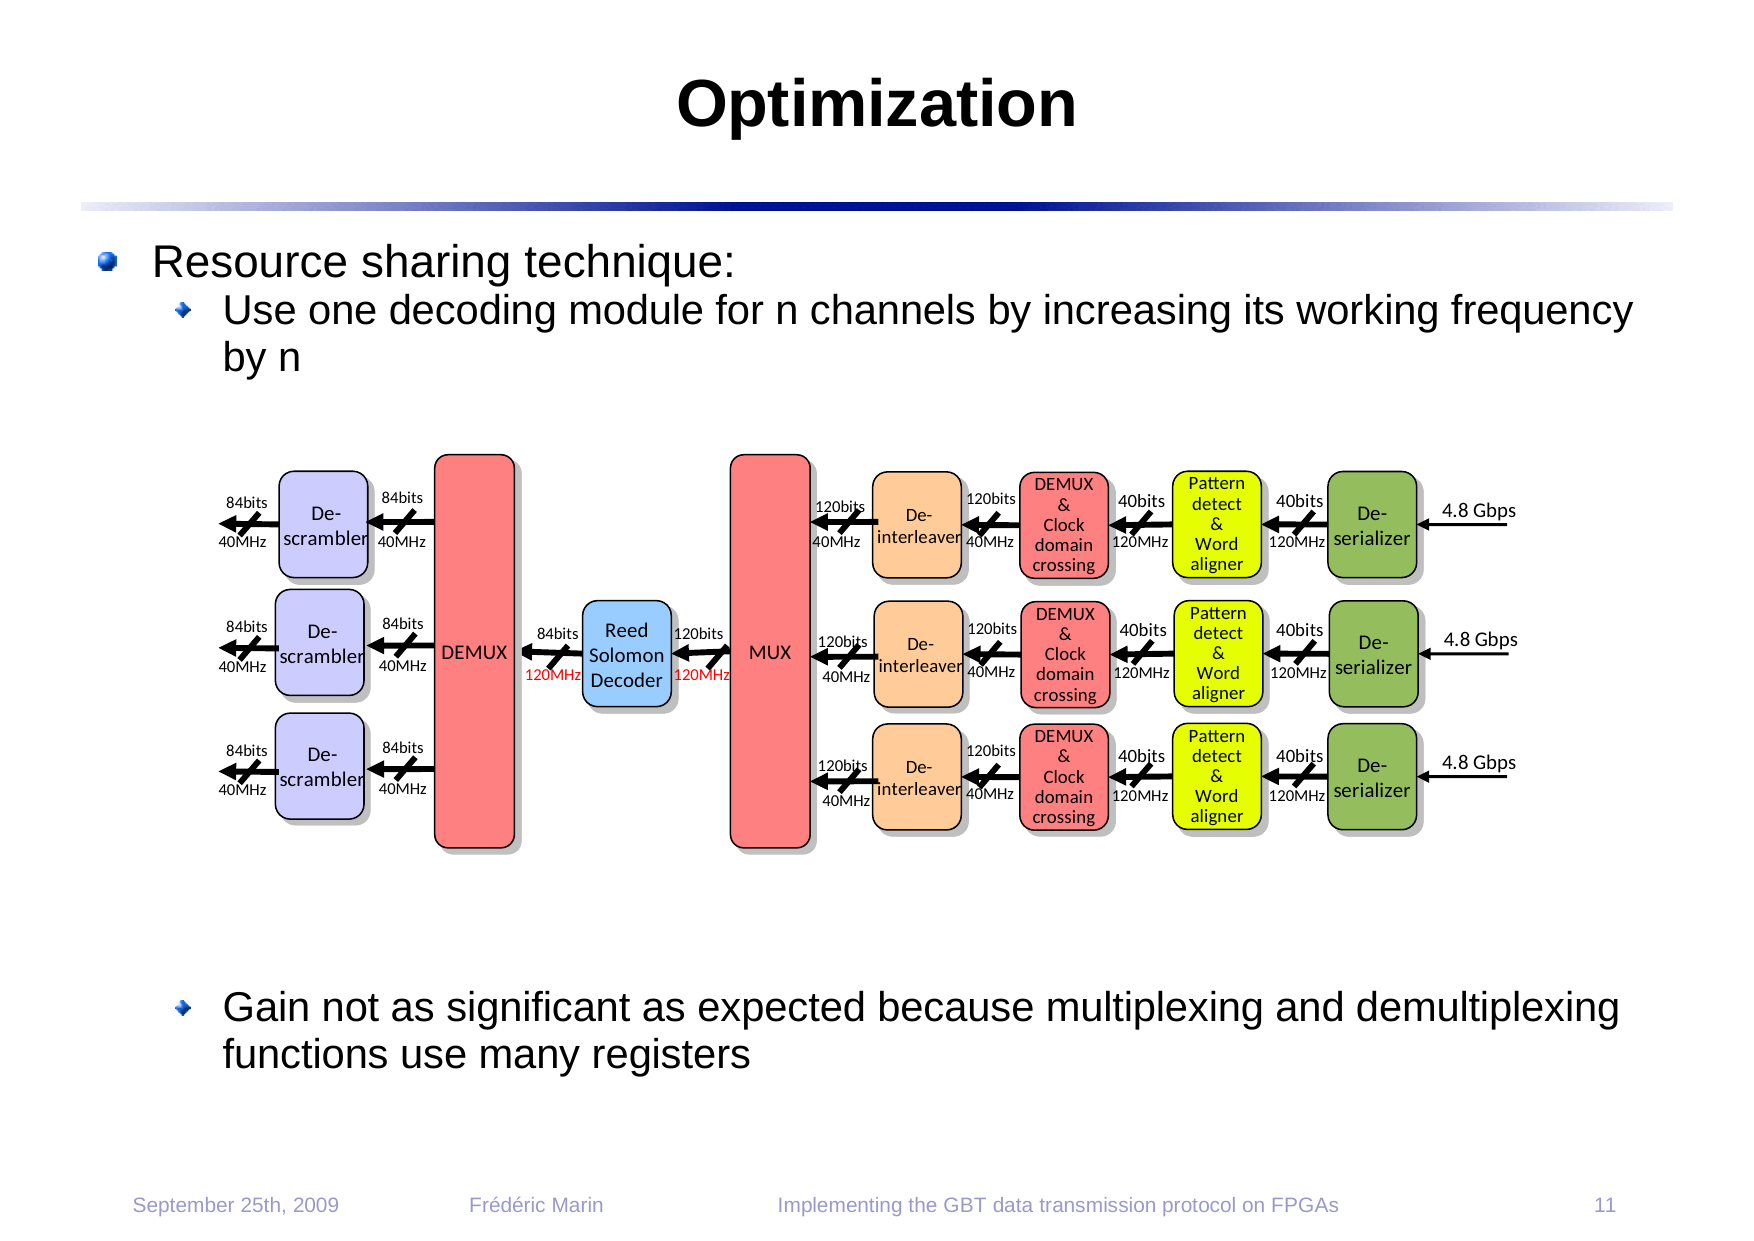

# Optimization
Resource sharing technique:
Use one decoding module for n channels by increasing its working frequency by n
Gain not as significant as expected because multiplexing and demultiplexing functions use many registers
DEMUX
MUX
De-
scrambler
Pattern
detect
&
Word
aligner
De-
serializer
De-
interleaver
DEMUX
&
Clock
domain
crossing
84bits
40bits
40bits
84bits
120bits
120bits
4.8 Gbps
120MHz
120MHz
40MHz
40MHz
40MHz
40MHz
De-
scrambler
Reed
Solomon
Decoder
Pattern
detect
&
Word
aligner
De-
serializer
De-
interleaver
DEMUX
&
Clock
domain
crossing
84bits
84bits
40bits
40bits
120bits
120bits
84bits
4.8 Gbps
120bits
40MHz
40MHz
120MHz
120MHz
40MHz
120MHz
120MHz
40MHz
De-
scrambler
Pattern
detect
&
Word
aligner
De-
serializer
De-
interleaver
DEMUX
&
Clock
domain
crossing
84bits
84bits
40bits
40bits
120bits
4.8 Gbps
120bits
40MHz
40MHz
120MHz
120MHz
40MHz
40MHz